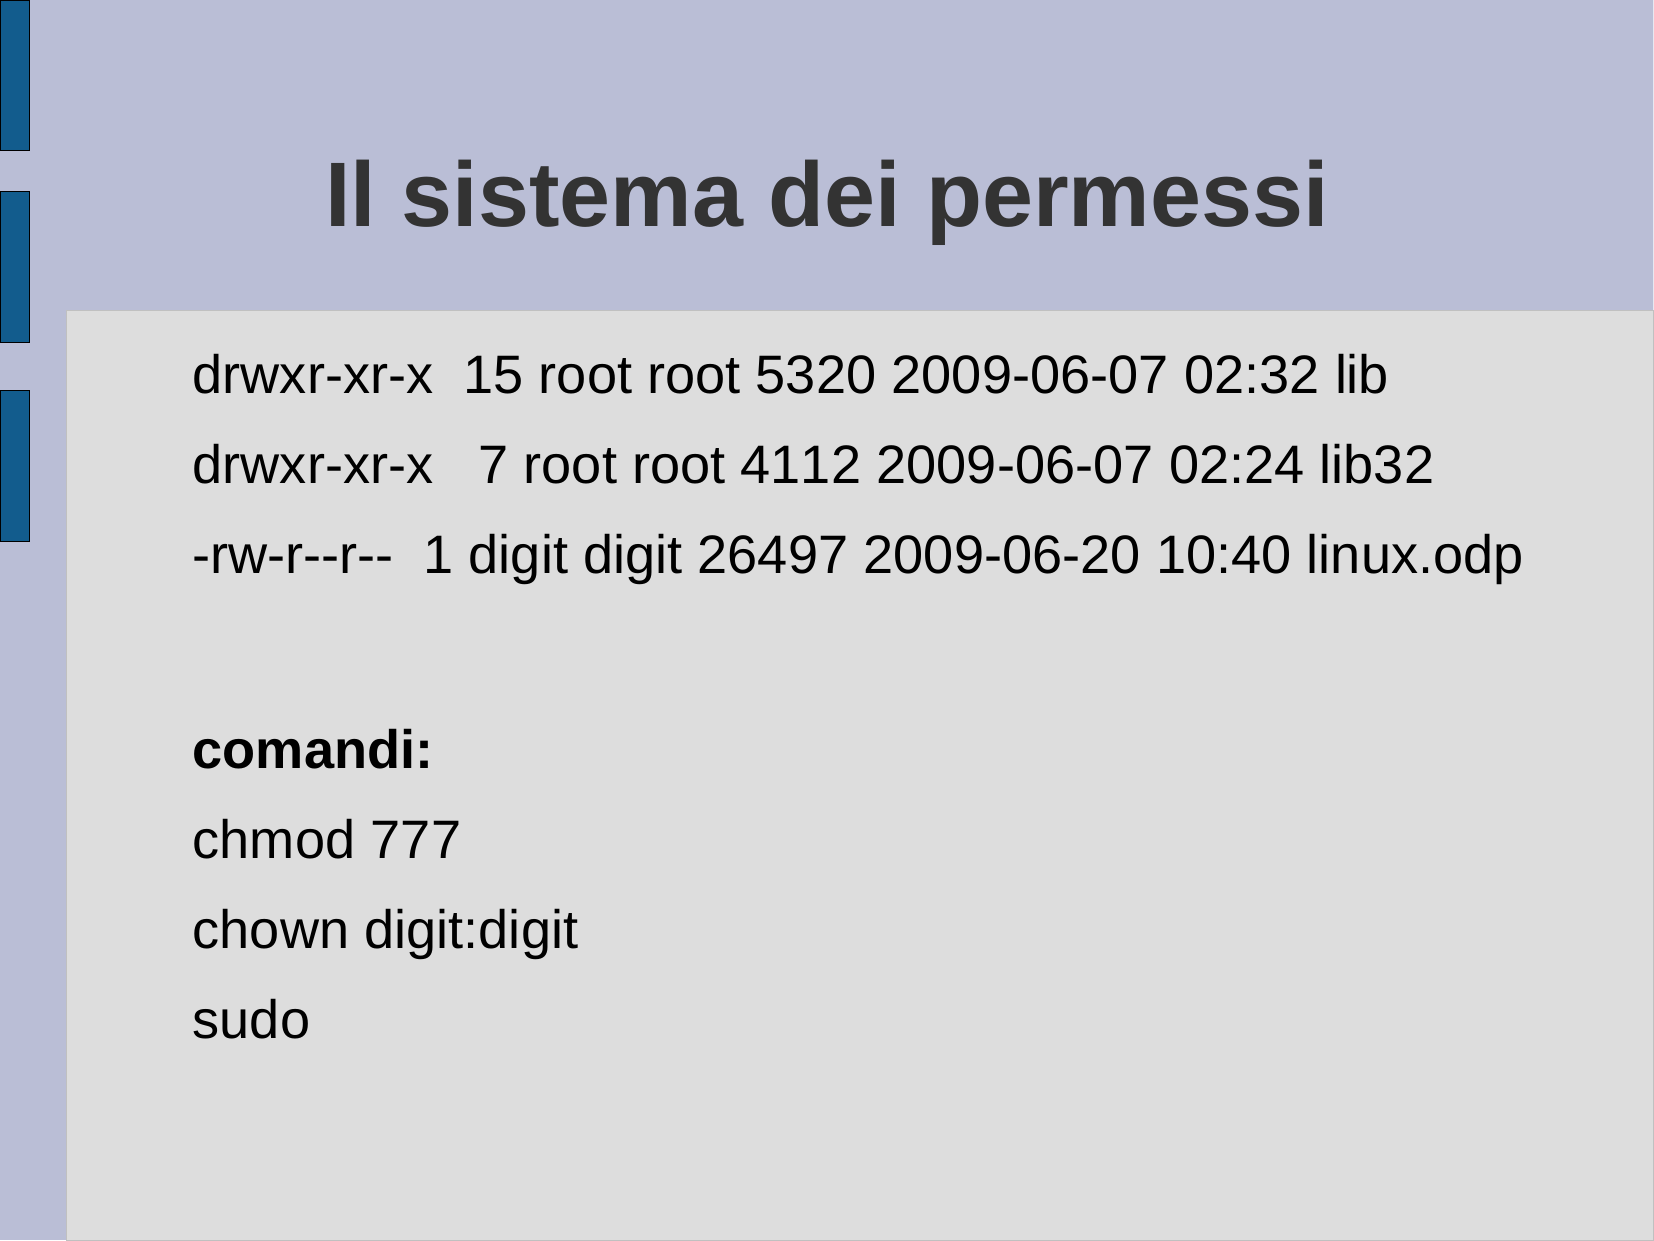

# Il sistema dei permessi
drwxr-xr-x 15 root root 5320 2009-06-07 02:32 lib
drwxr-xr-x 7 root root 4112 2009-06-07 02:24 lib32
-rw-r--r-- 1 digit digit 26497 2009-06-20 10:40 linux.odp
comandi:
chmod 777
chown digit:digit
sudo